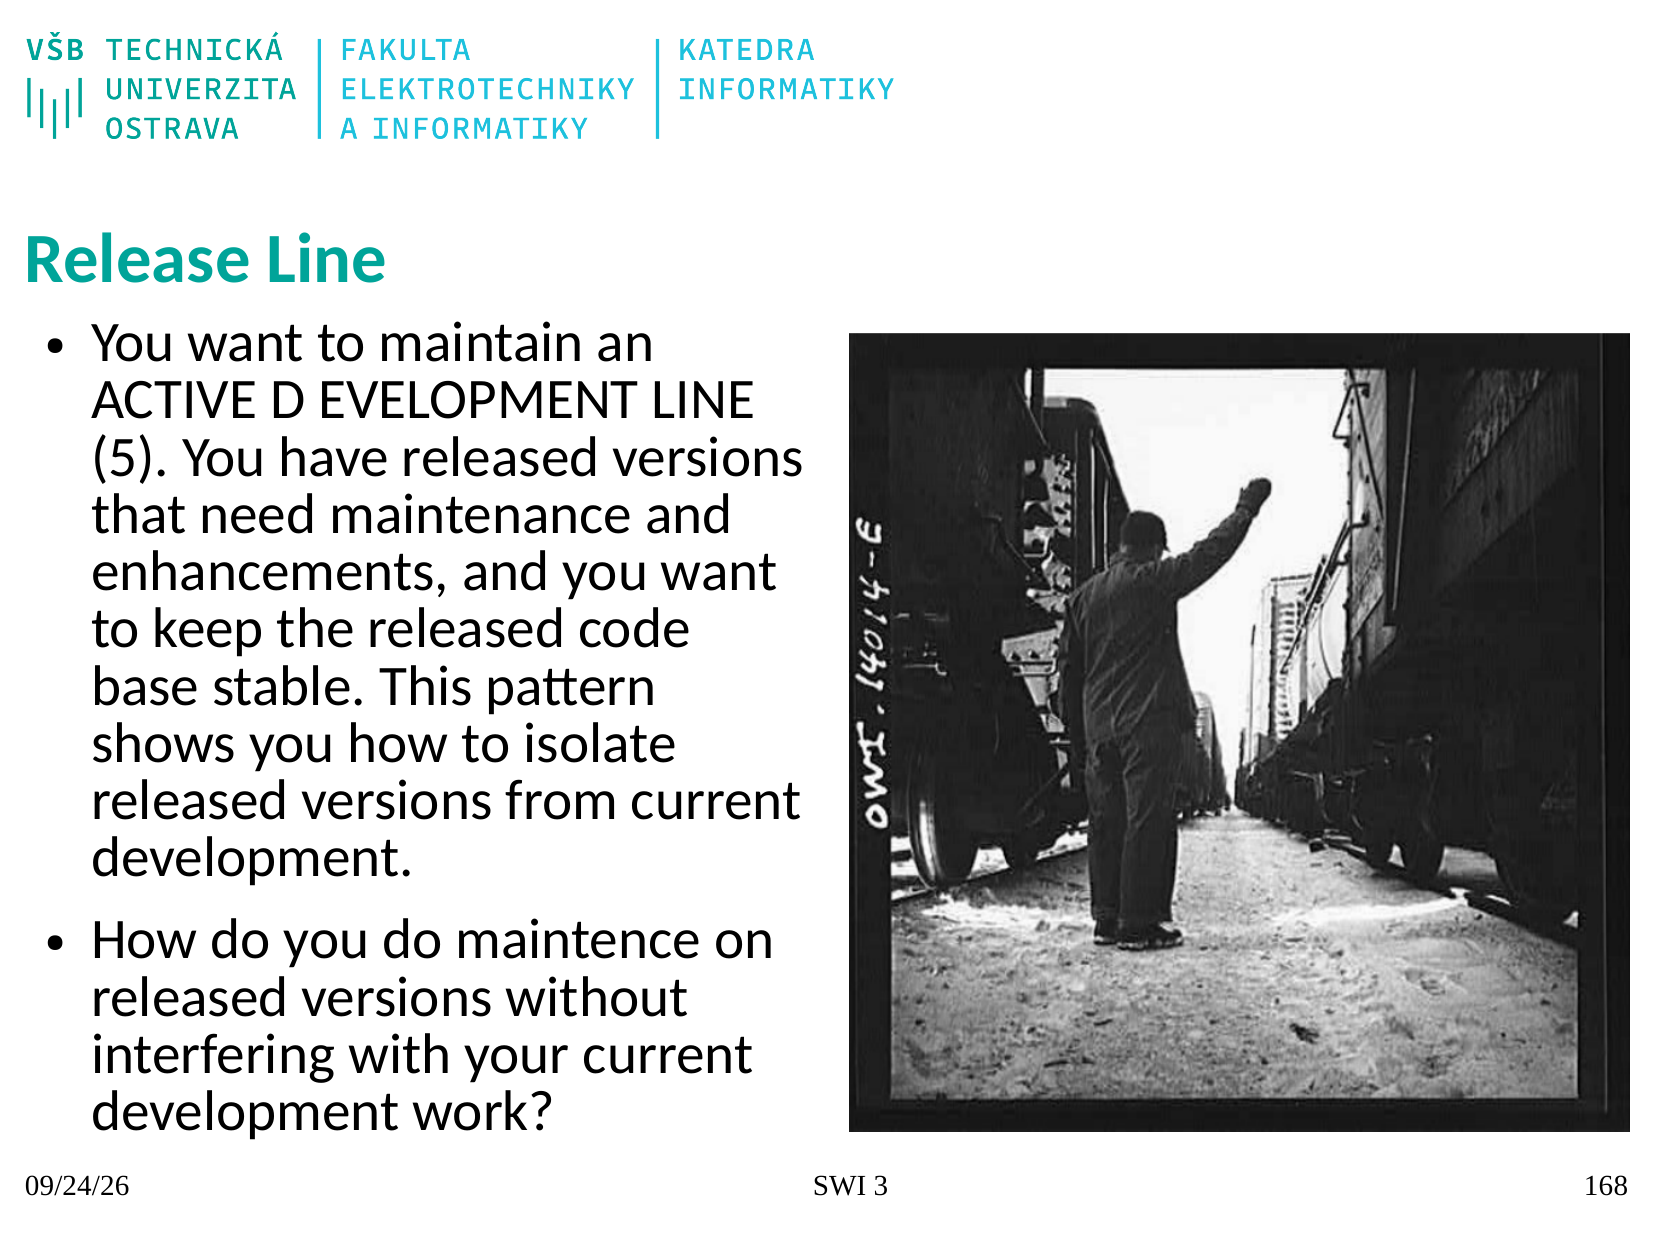

# Release Line
You want to maintain an ACTIVE D EVELOPMENT LINE (5). You have released versions that need maintenance and enhancements, and you want to keep the released code base stable. This pattern shows you how to isolate released versions from current development.
How do you do maintence on released versions without interfering with your current development work?
SWI 3
168